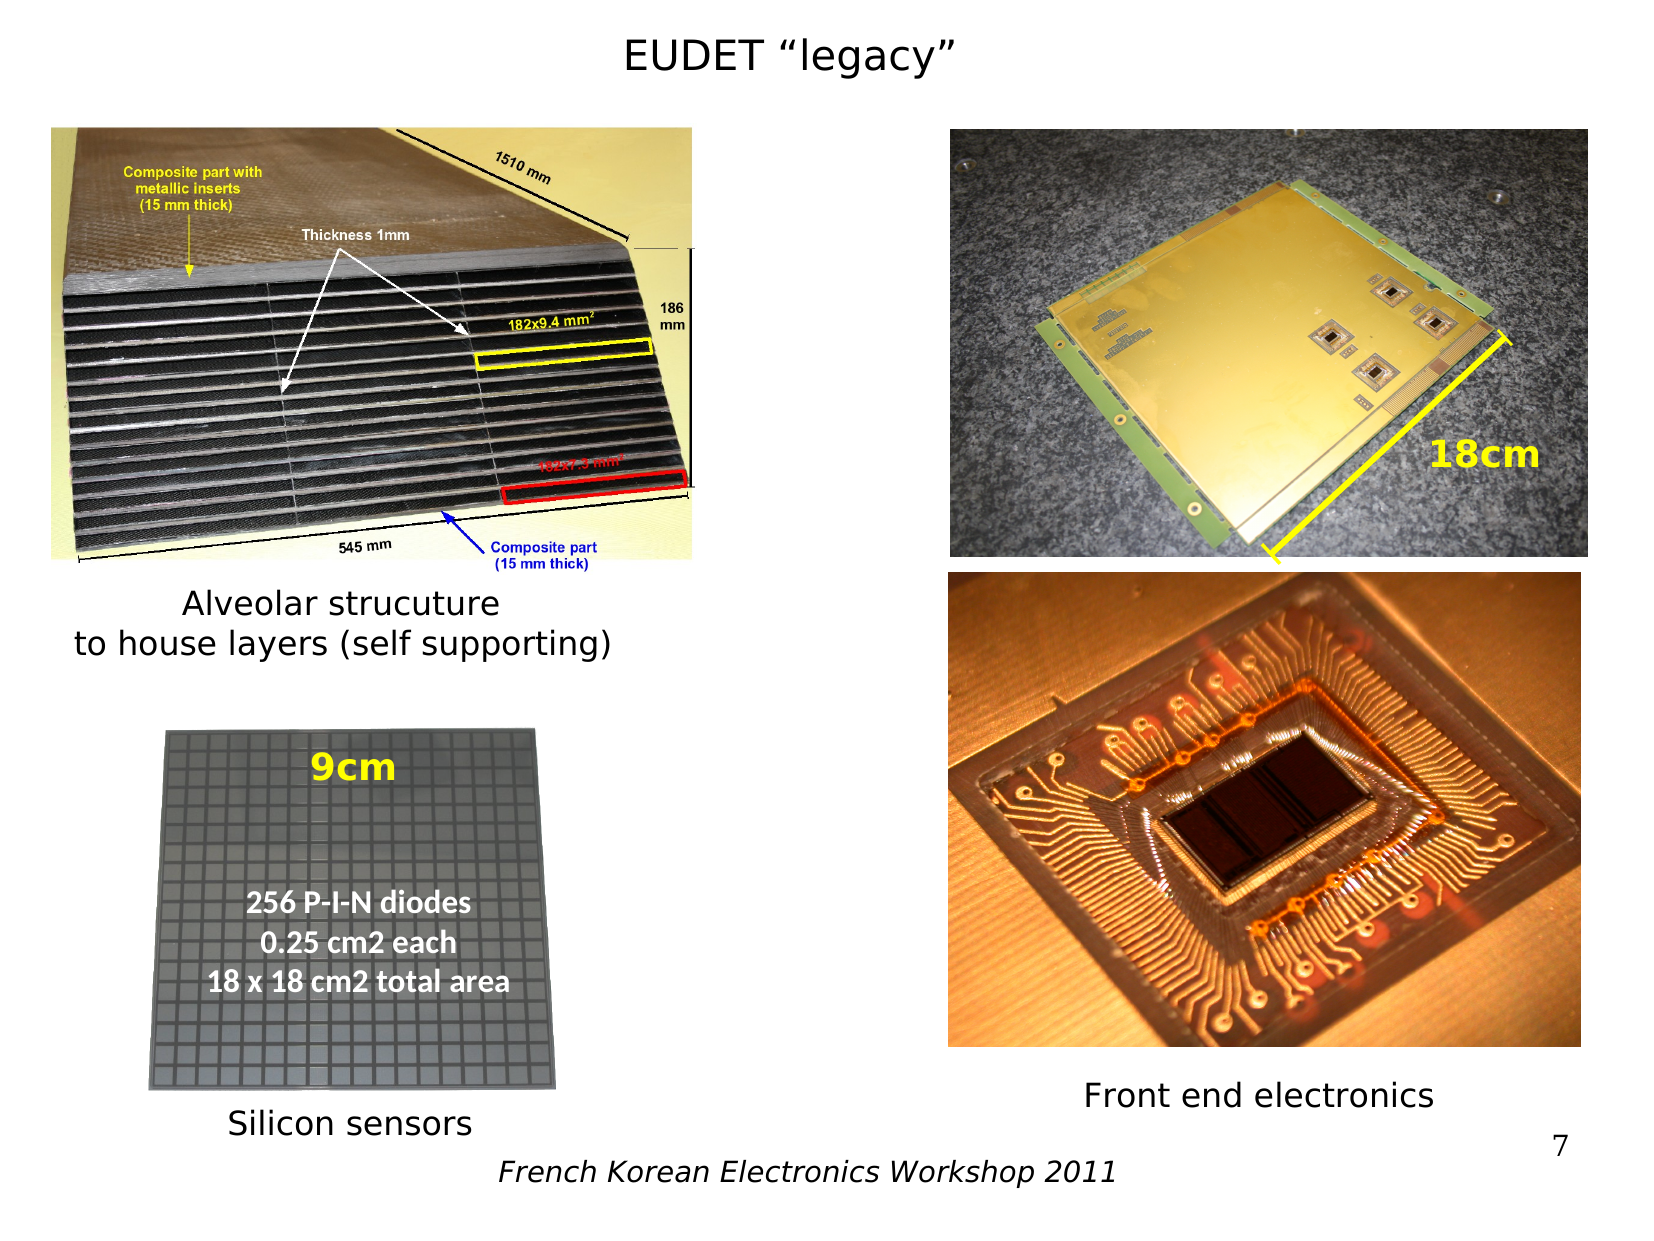

EUDET “legacy”
18cm
 Alveolar strucuture
to house layers (self supporting)
256 P-I-N diodes
0.25 cm2 each
18 x 18 cm2 total area
9cm
Front end electronics
Silicon sensors
7